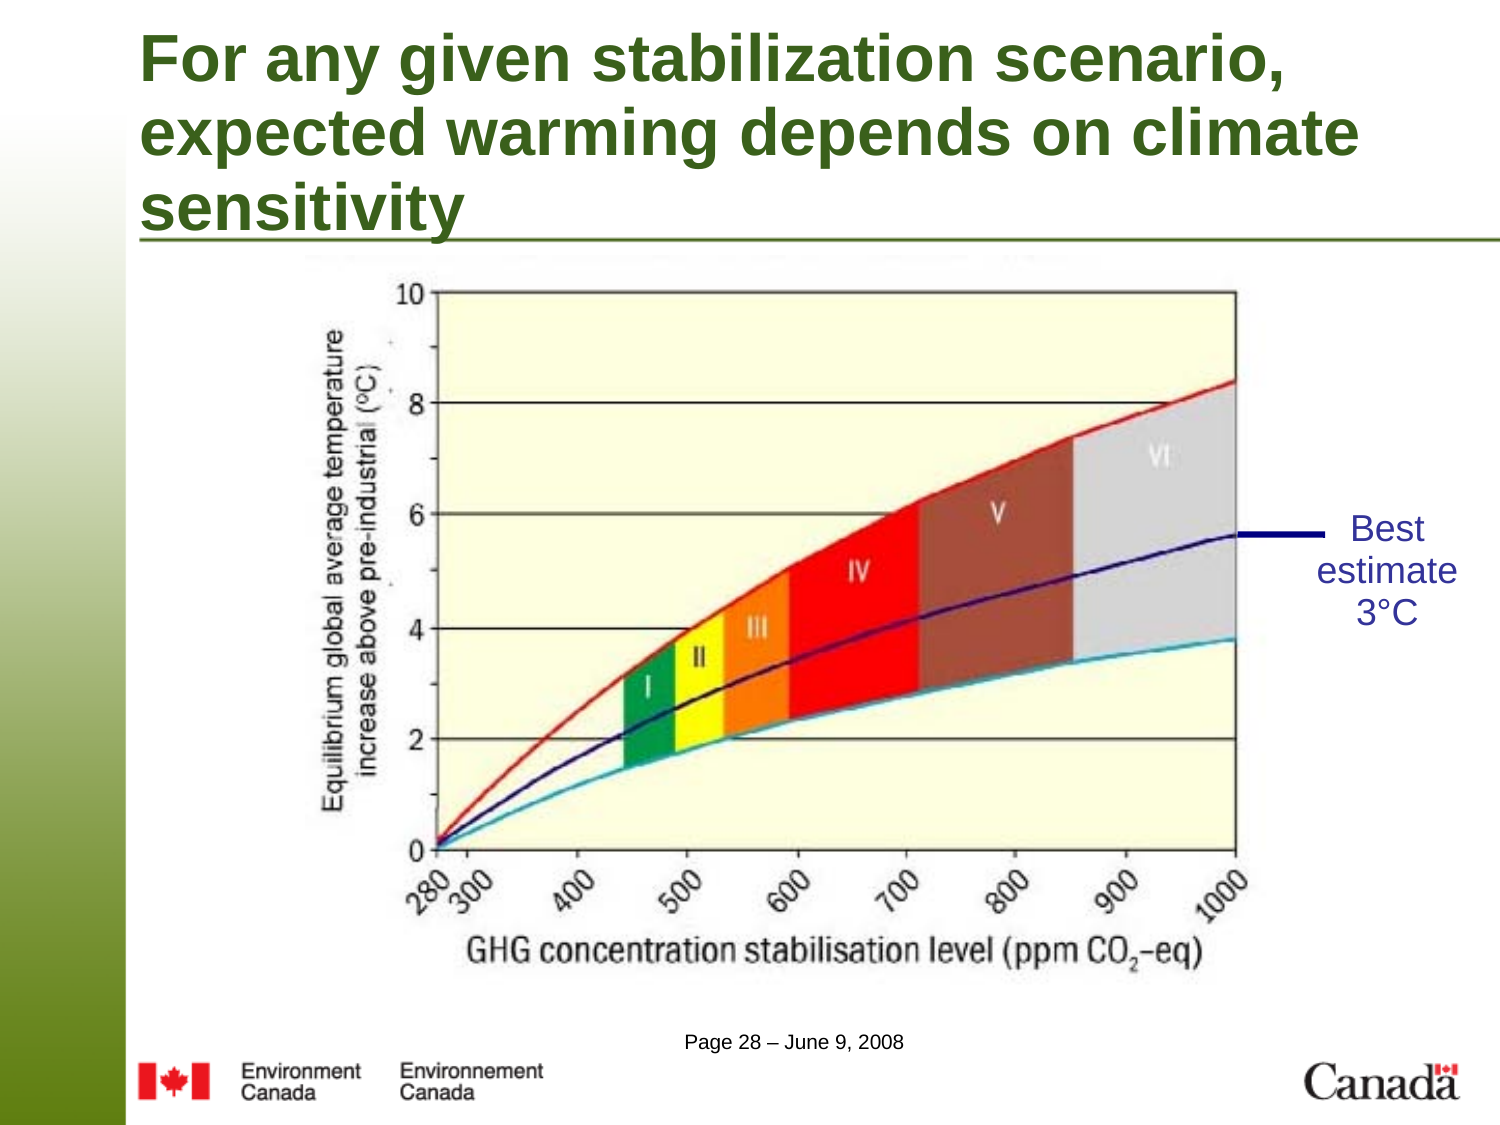

# For any given stabilization scenario, expected warming depends on climate sensitivity
Best estimate 3°C